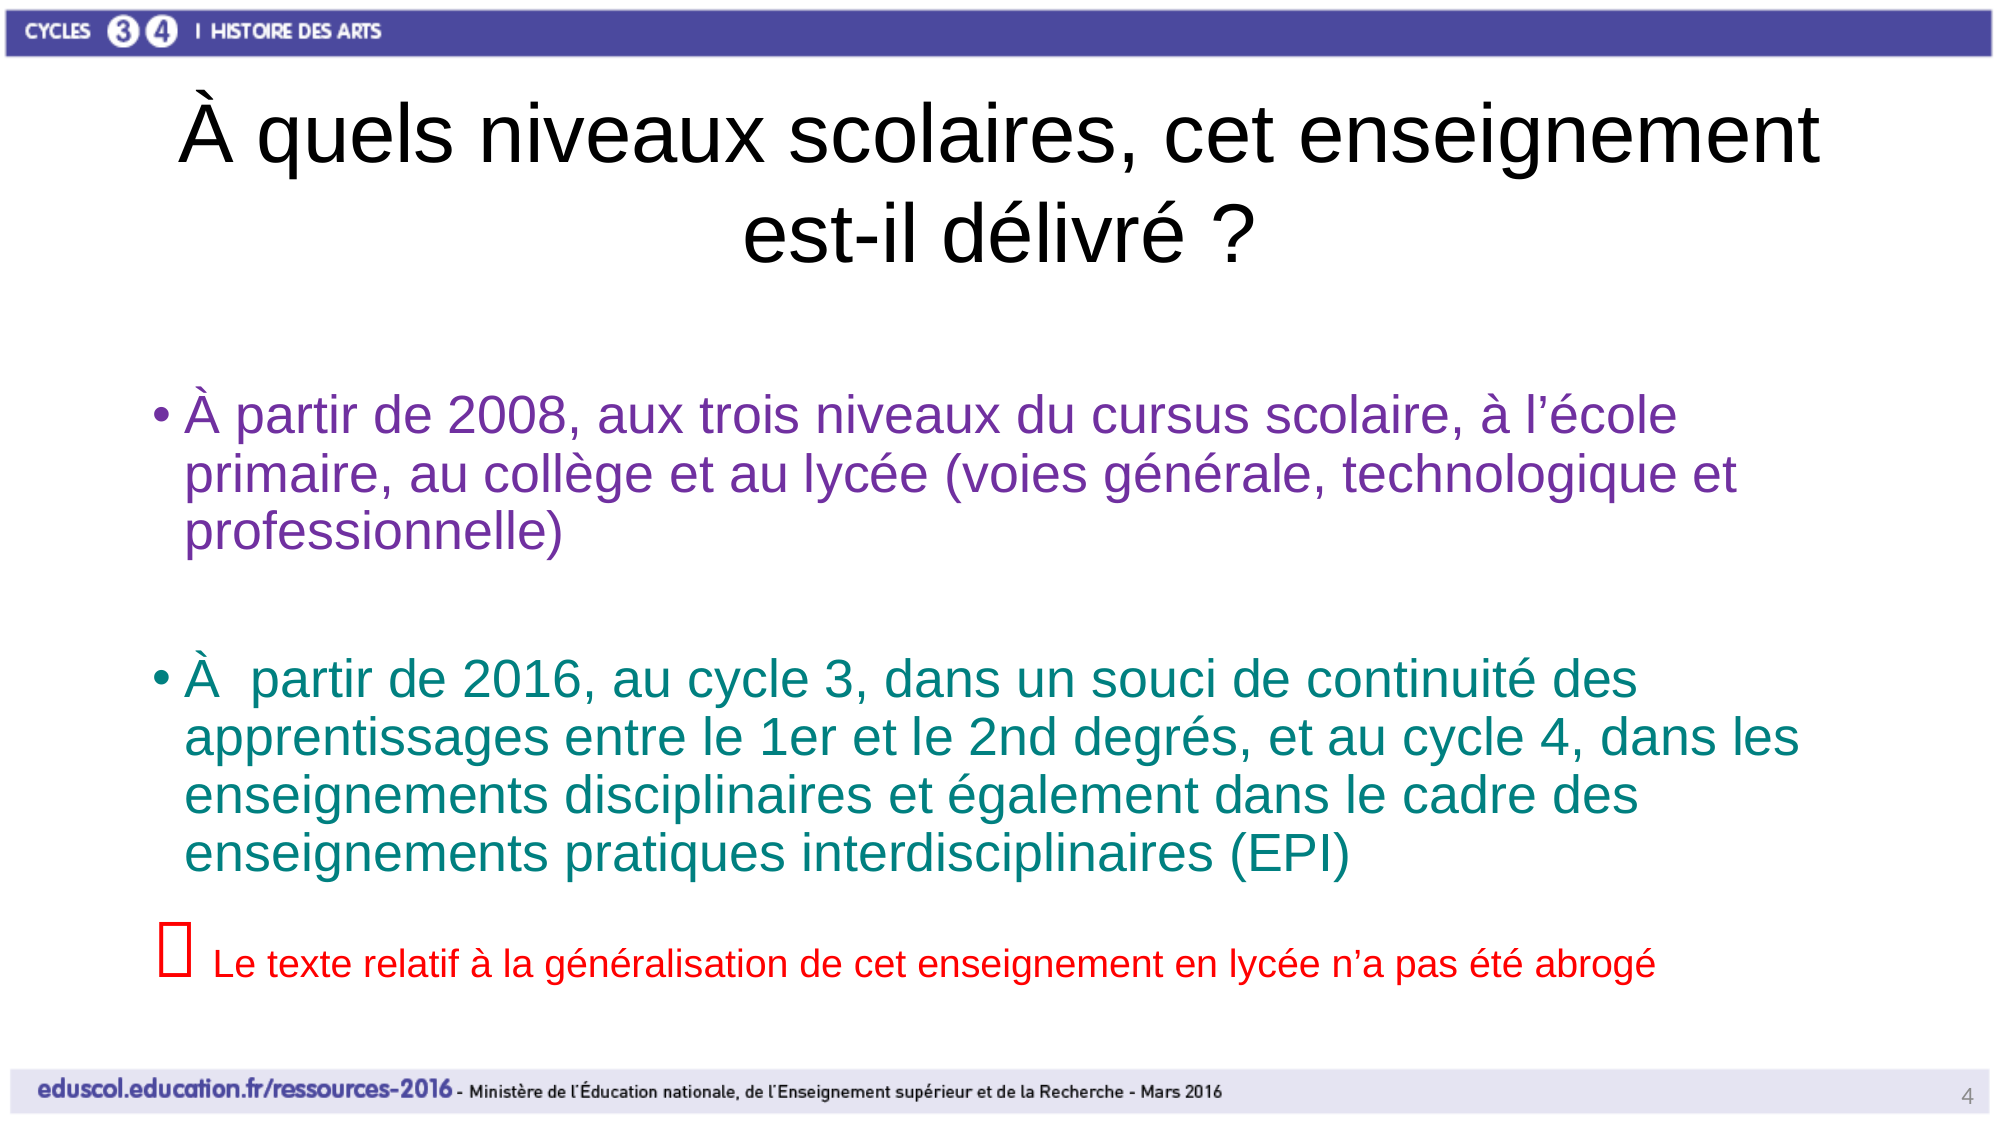

# À quels niveaux scolaires, cet enseignement est-il délivré ?
À partir de 2008, aux trois niveaux du cursus scolaire, à l’école primaire, au collège et au lycée (voies générale, technologique et professionnelle)
À partir de 2016, au cycle 3, dans un souci de continuité des apprentissages entre le 1er et le 2nd degrés, et au cycle 4, dans les enseignements disciplinaires et également dans le cadre des enseignements pratiques interdisciplinaires (EPI)
 Le texte relatif à la généralisation de cet enseignement en lycée n’a pas été abrogé